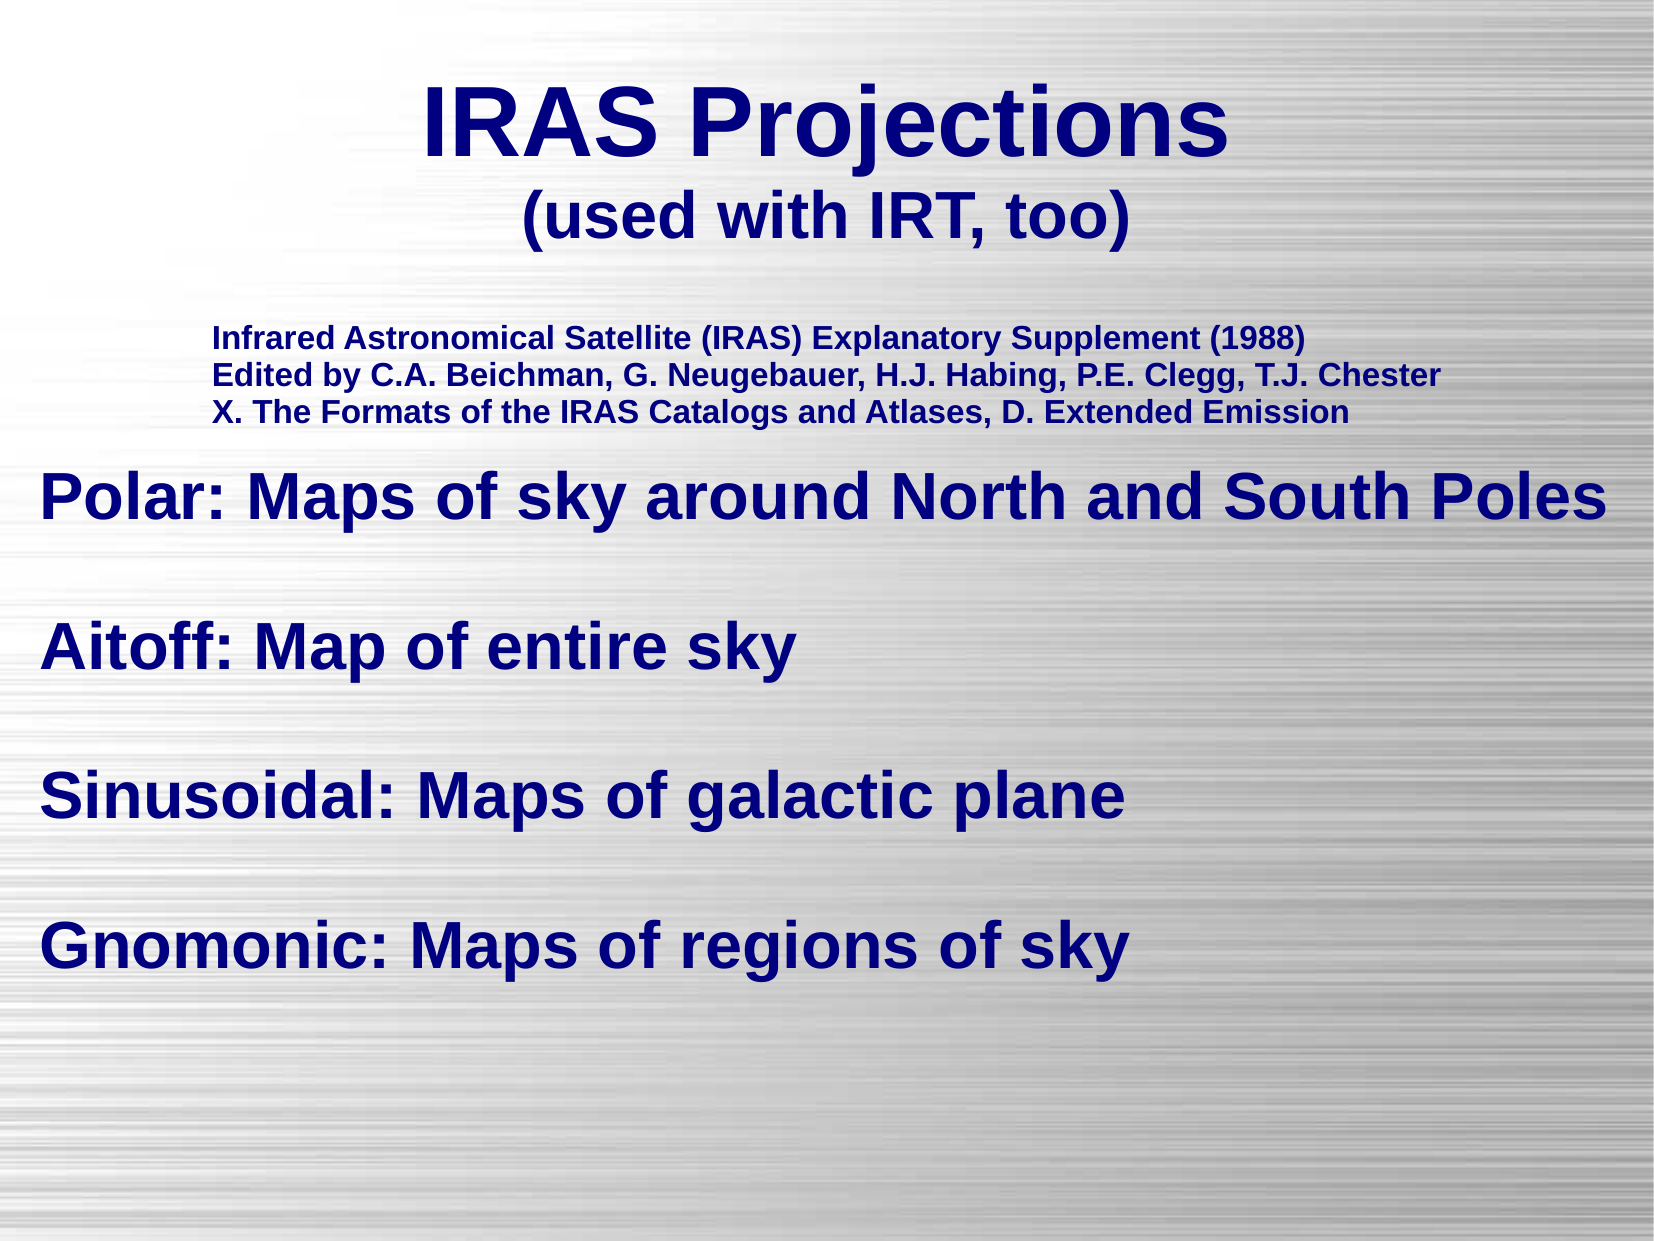

IRAS Projections
(used with IRT, too)
Infrared Astronomical Satellite (IRAS) Explanatory Supplement (1988)
Edited by C.A. Beichman, G. Neugebauer, H.J. Habing, P.E. Clegg, T.J. Chester
X. The Formats of the IRAS Catalogs and Atlases, D. Extended Emission
Polar: Maps of sky around North and South Poles
Aitoff: Map of entire sky
Sinusoidal: Maps of galactic plane
Gnomonic: Maps of regions of sky